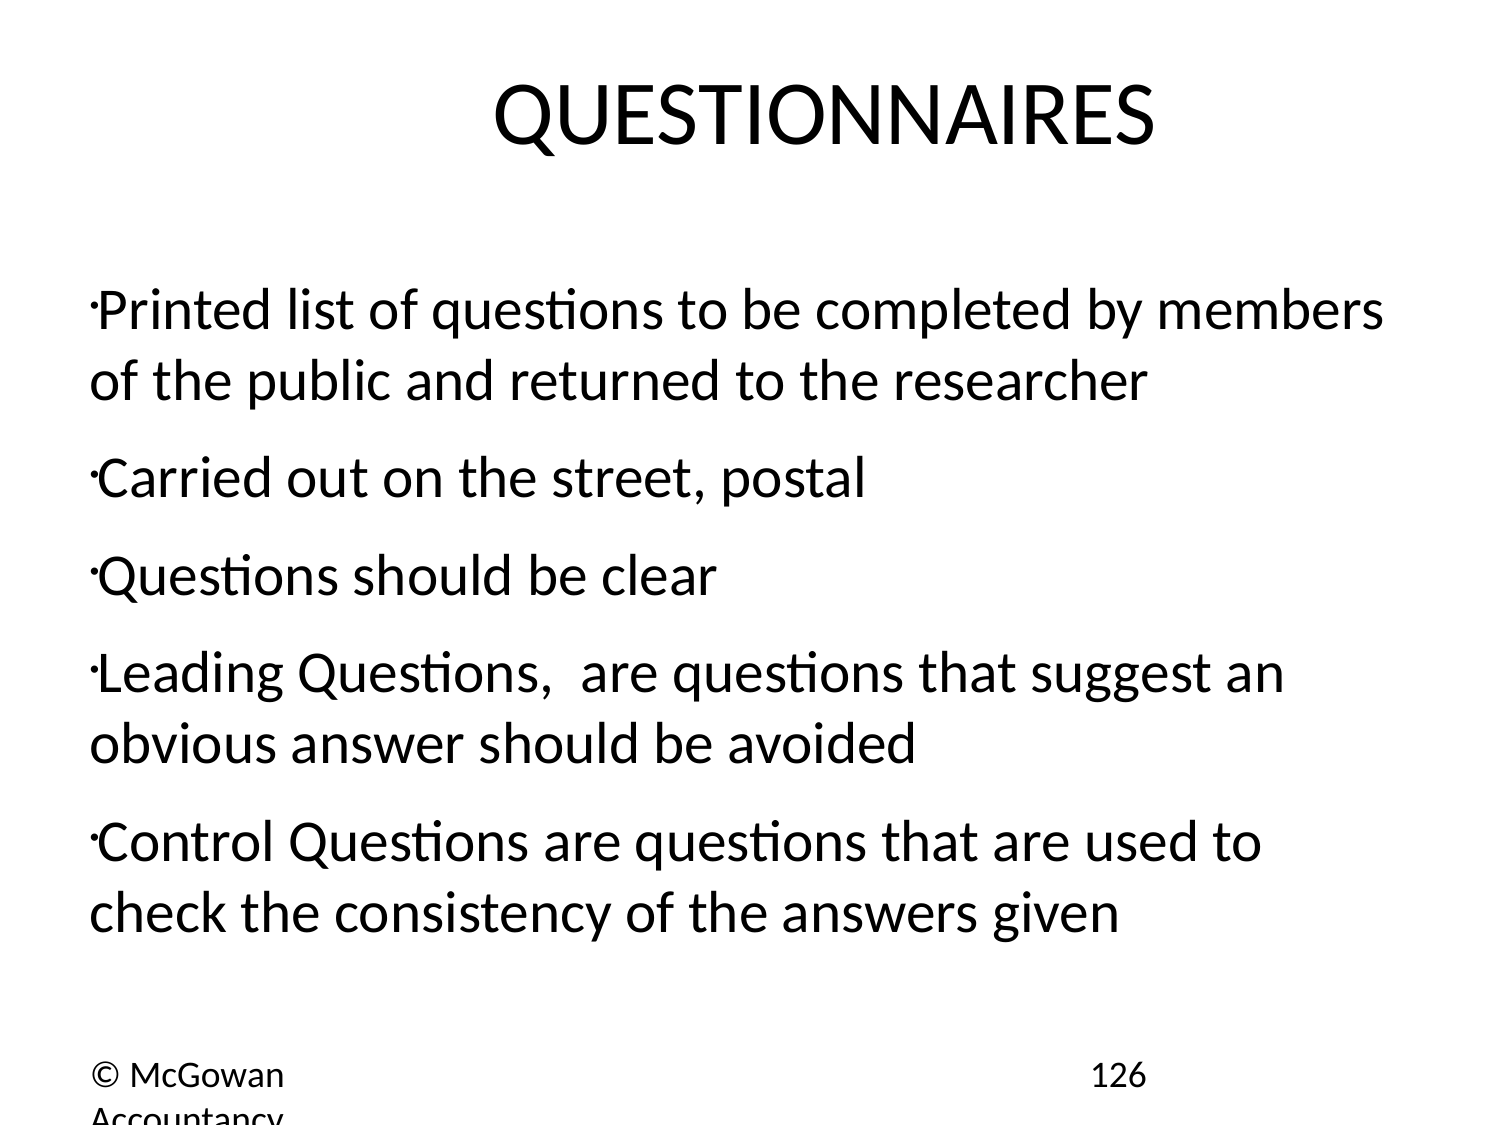

# QUESTIONNAIRES
Printed list of questions to be completed by members of the public and returned to the researcher
Carried out on the street, postal
Questions should be clear
Leading Questions, are questions that suggest an obvious answer should be avoided
Control Questions are questions that are used to check the consistency of the answers given
© McGowan Accountancy Services
126